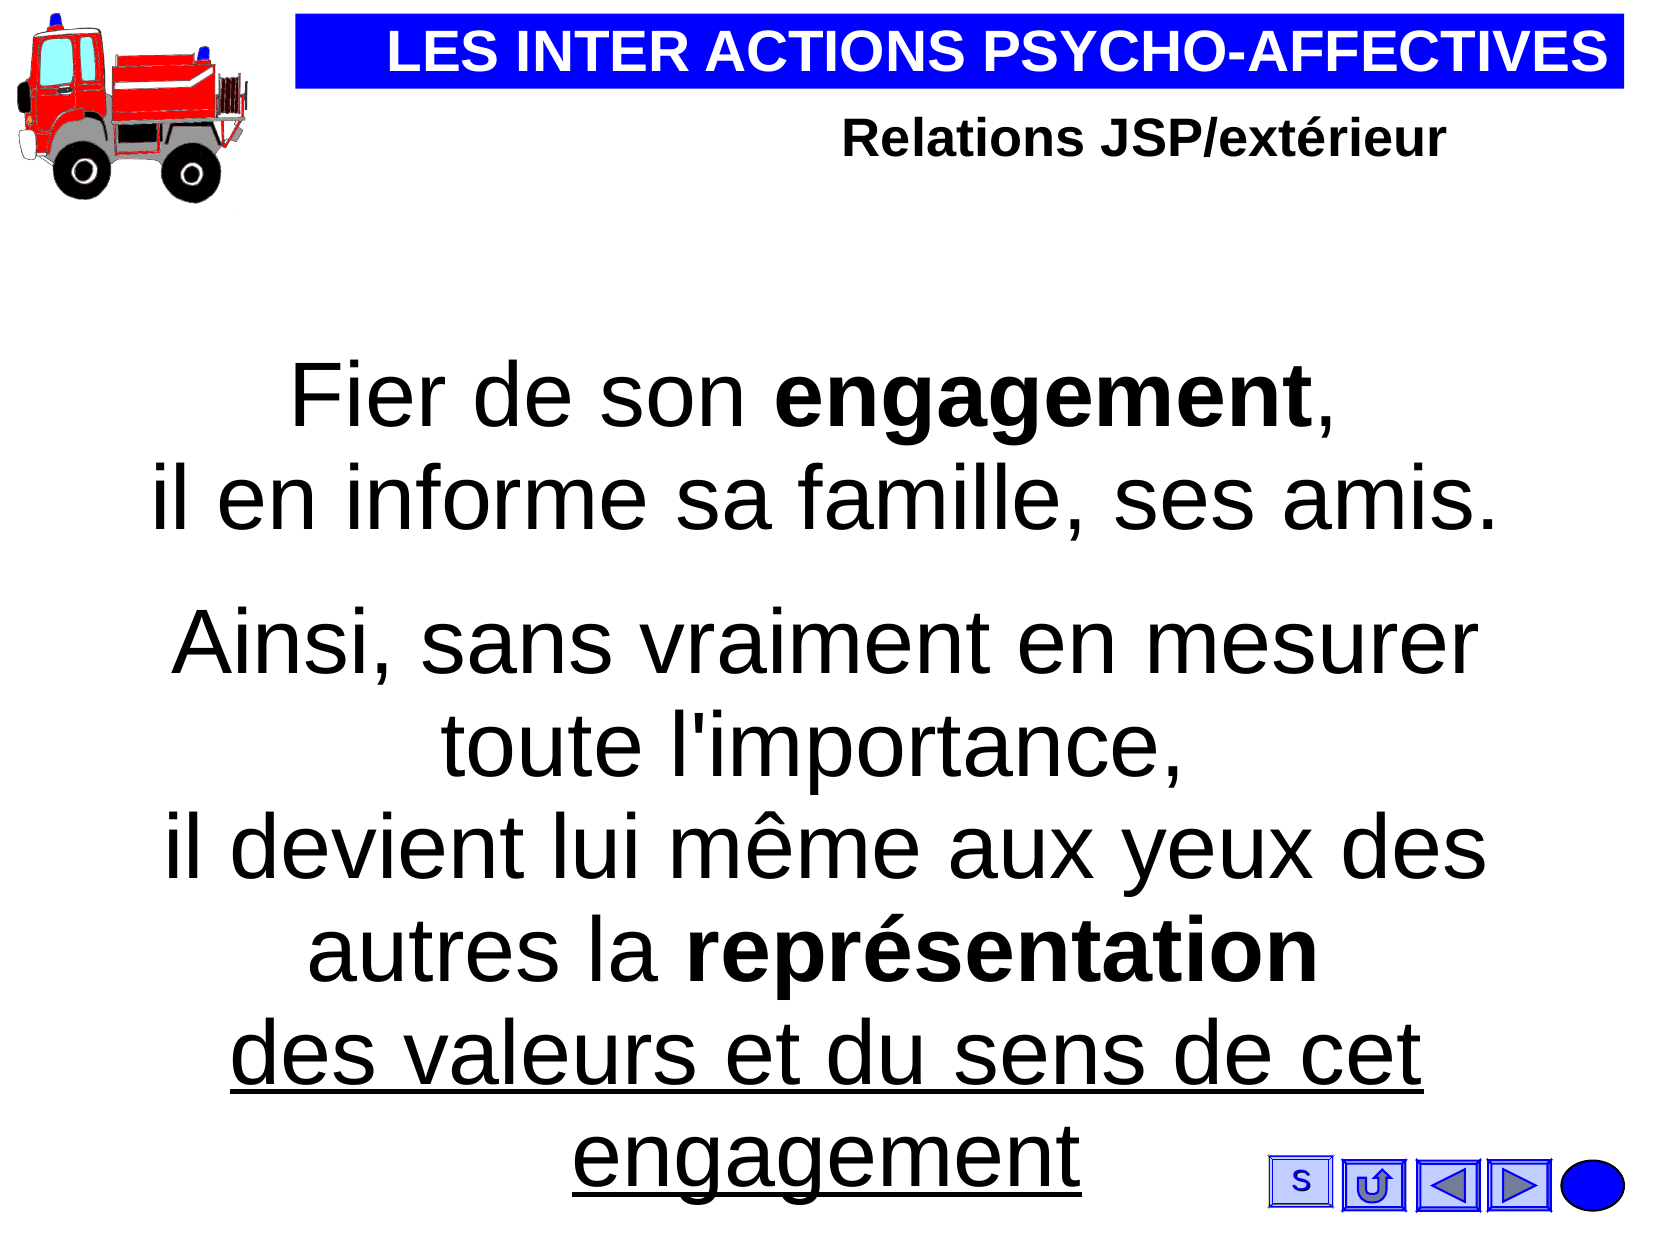

LES INTER ACTIONS PSYCHO-AFFECTIVES
Relations JSP/extérieur
Fier de son engagement,
il en informe sa famille, ses amis.
Ainsi, sans vraiment en mesurer toute l'importance,
il devient lui même aux yeux des autres la représentation
des valeurs et du sens de cet engagement